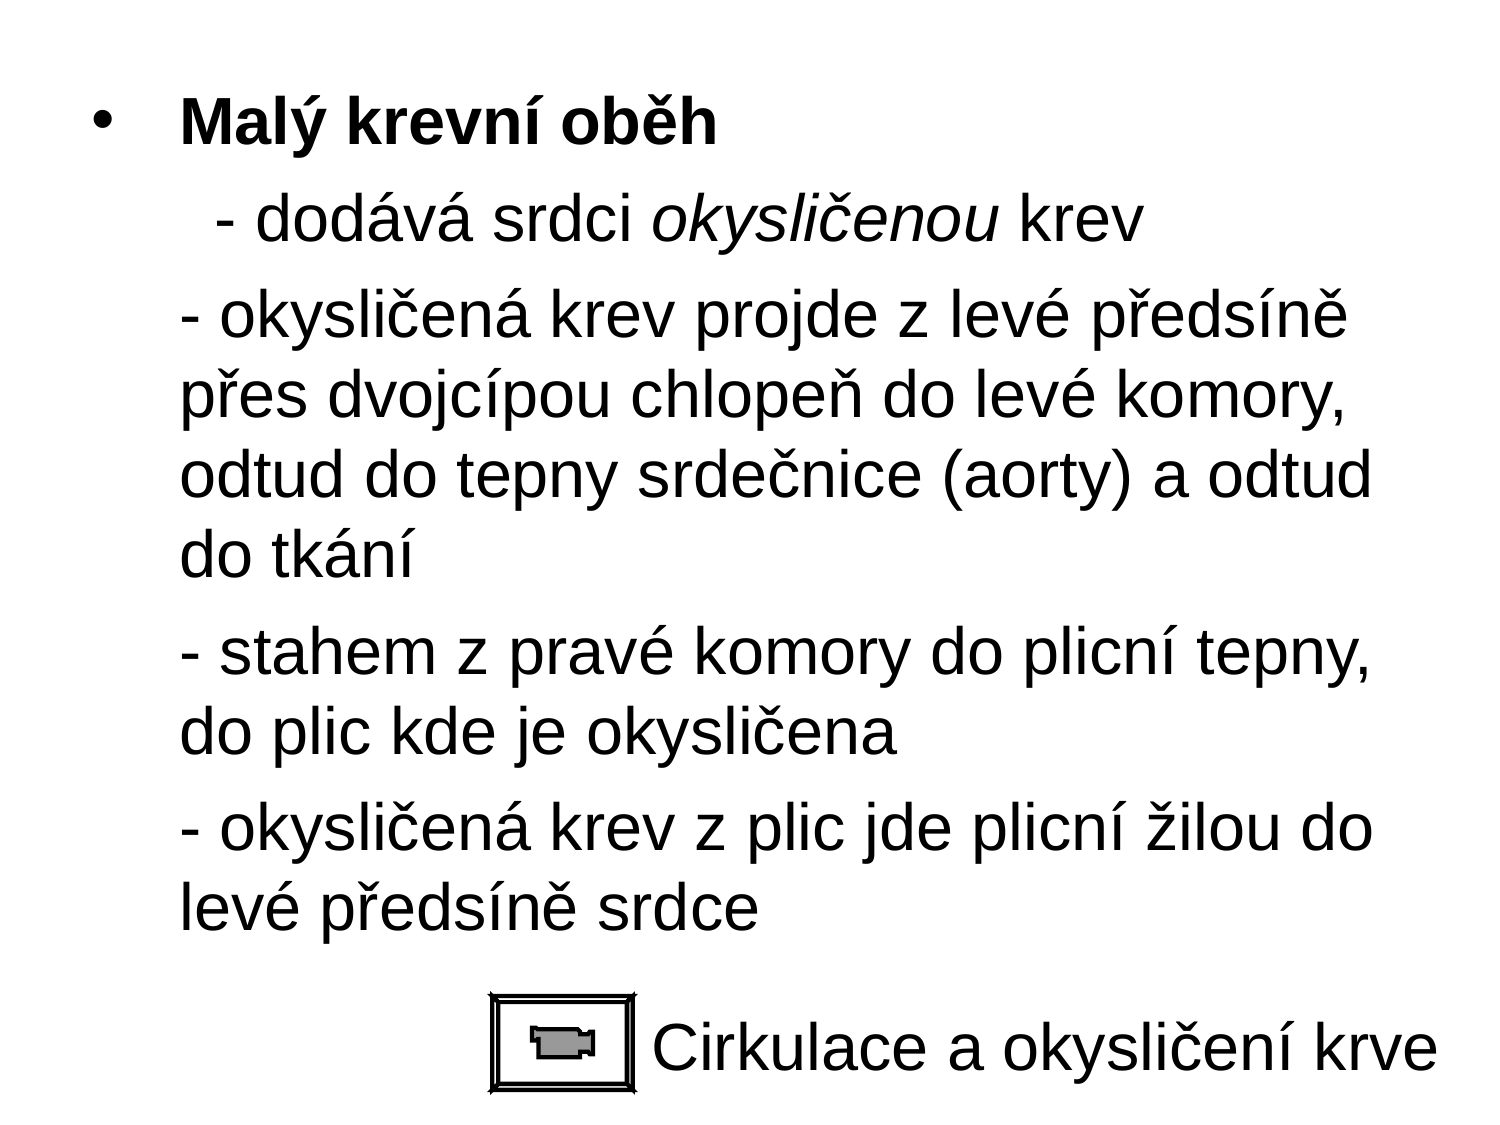

# Malý krevní oběh
	- dodává srdci okysličenou krev
	- okysličená krev projde z levé předsíně přes dvojcípou chlopeň do levé komory, odtud do tepny srdečnice (aorty) a odtud do tkání
	- stahem z pravé komory do plicní tepny, do plic kde je okysličena
	- okysličená krev z plic jde plicní žilou do levé předsíně srdce
Cirkulace a okysličení krve